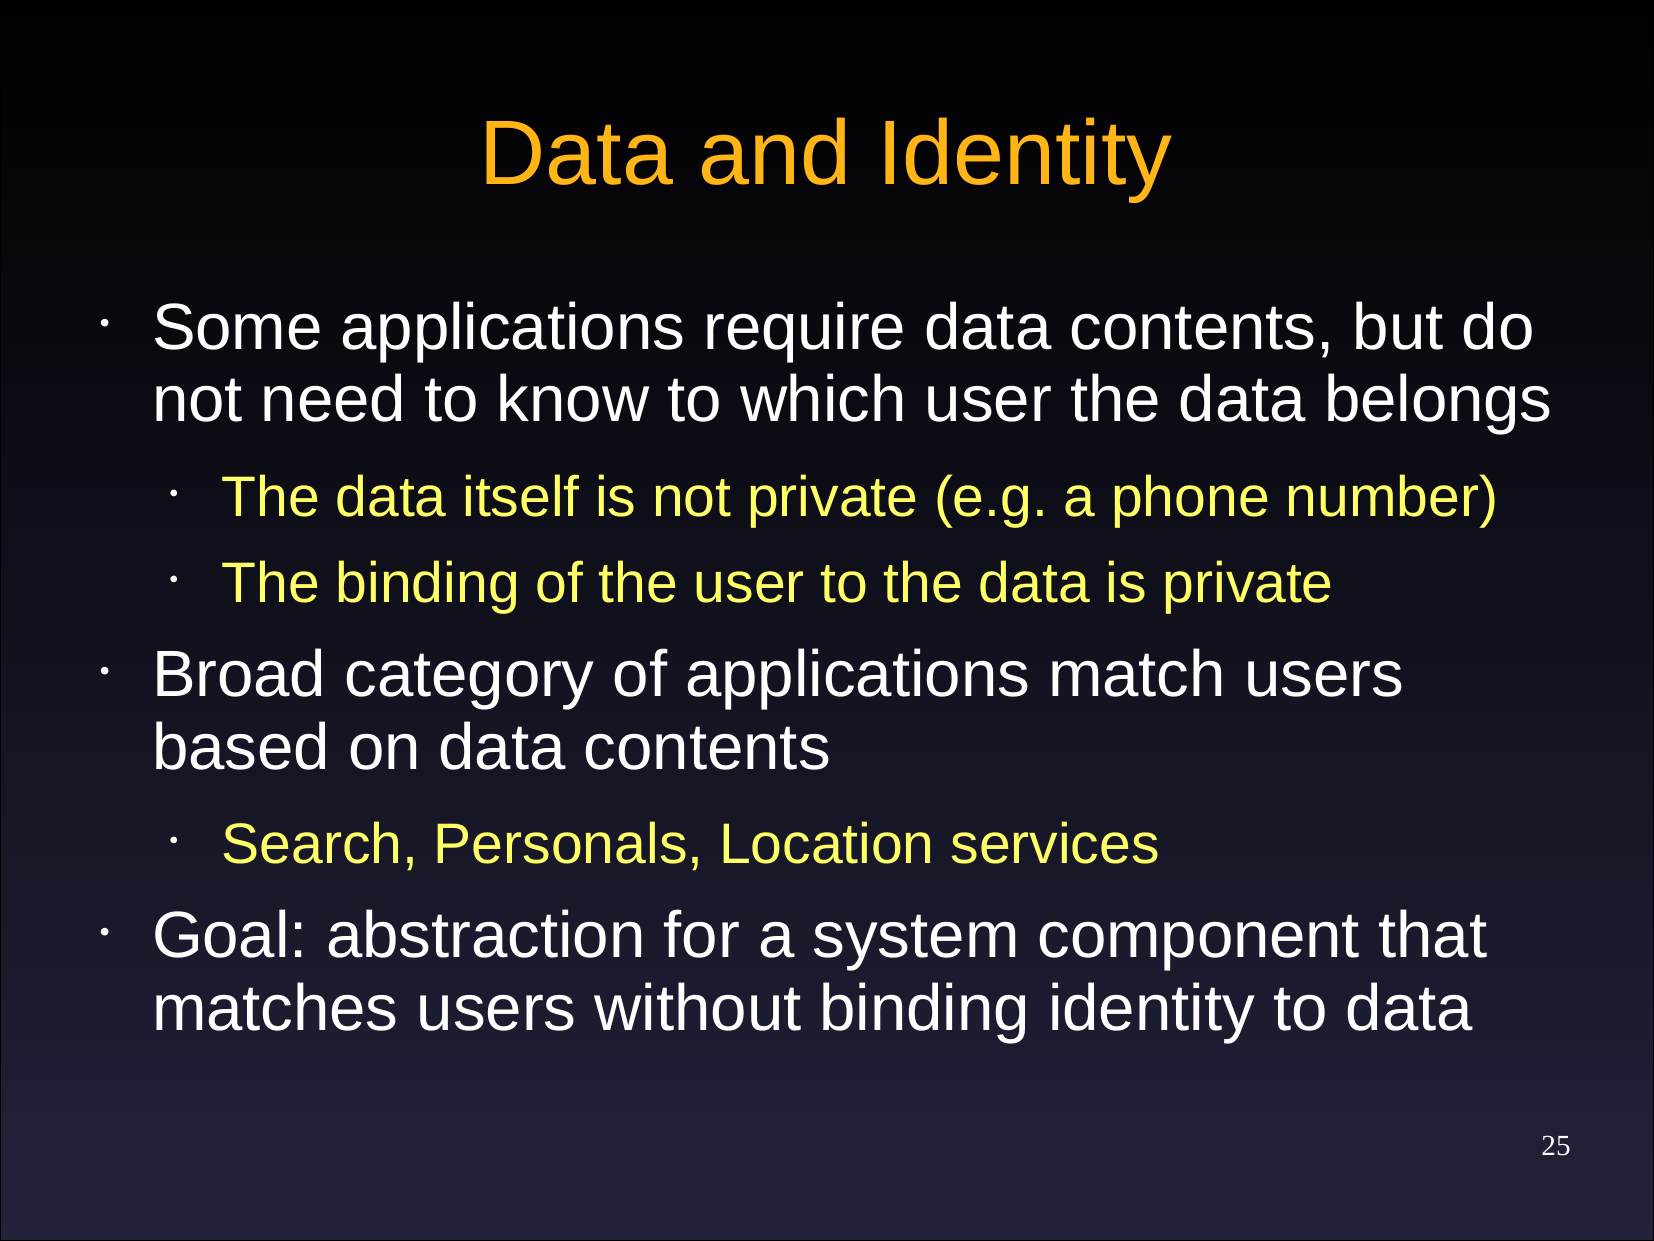

# Data and Identity
Some applications require data contents, but do not need to know to which user the data belongs
The data itself is not private (e.g. a phone number)
The binding of the user to the data is private
Broad category of applications match users based on data contents
Search, Personals, Location services
Goal: abstraction for a system component that matches users without binding identity to data
25